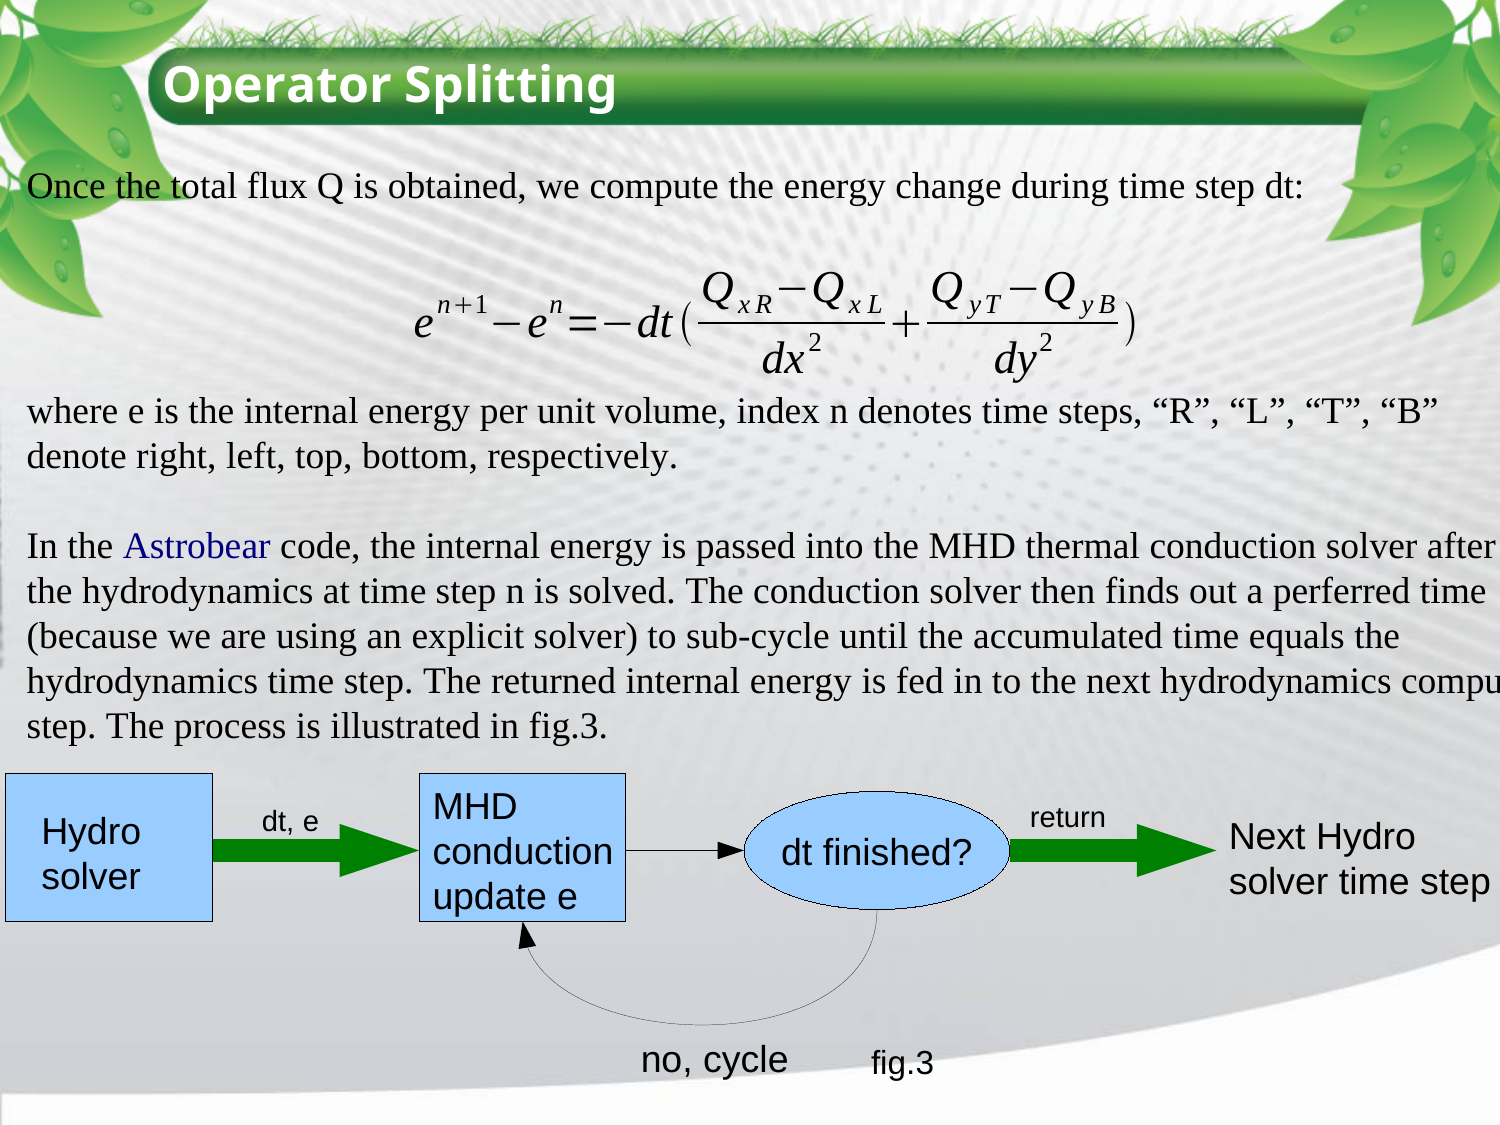

Operator Splitting
Once the total flux Q is obtained, we compute the energy change during time step dt:
where e is the internal energy per unit volume, index n denotes time steps, “R”, “L”, “T”, “B”
denote right, left, top, bottom, respectively.
In the Astrobear code, the internal energy is passed into the MHD thermal conduction solver after
the hydrodynamics at time step n is solved. The conduction solver then finds out a perferred time (because we are using an explicit solver) to sub-cycle until the accumulated time equals the hydrodynamics time step. The returned internal energy is fed in to the next hydrodynamics computation step. The process is illustrated in fig.3.
MHD
conduction
update e
dt finished?
return
dt, e
Hydro
solver
Next Hydro
solver time step
no, cycle
fig.3